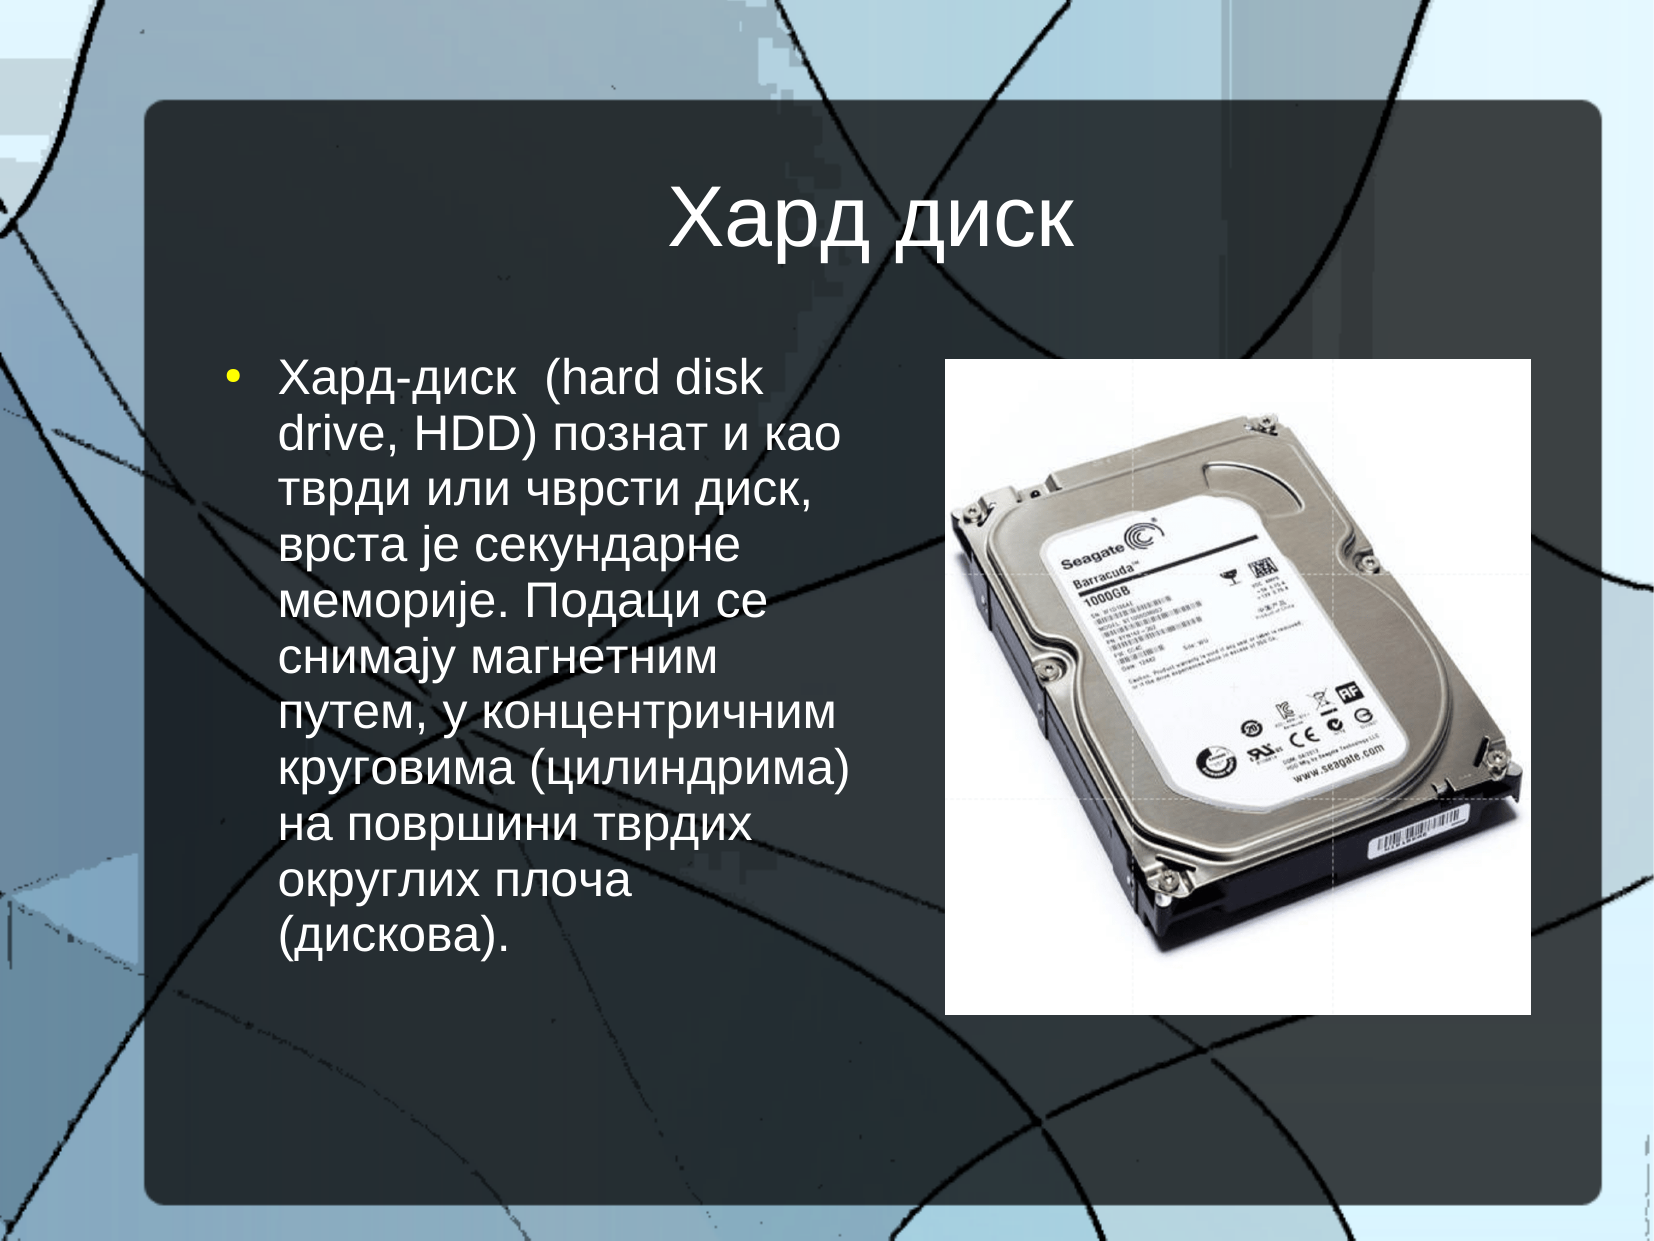

# Хард диск
Хард-диск (hard disk drive, HDD) познат и као тврди или чврсти диск, врста је секундарне меморије. Подаци се снимају магнетним путем, у концентричним круговима (цилиндрима) на површини тврдих округлих плоча (дискова).